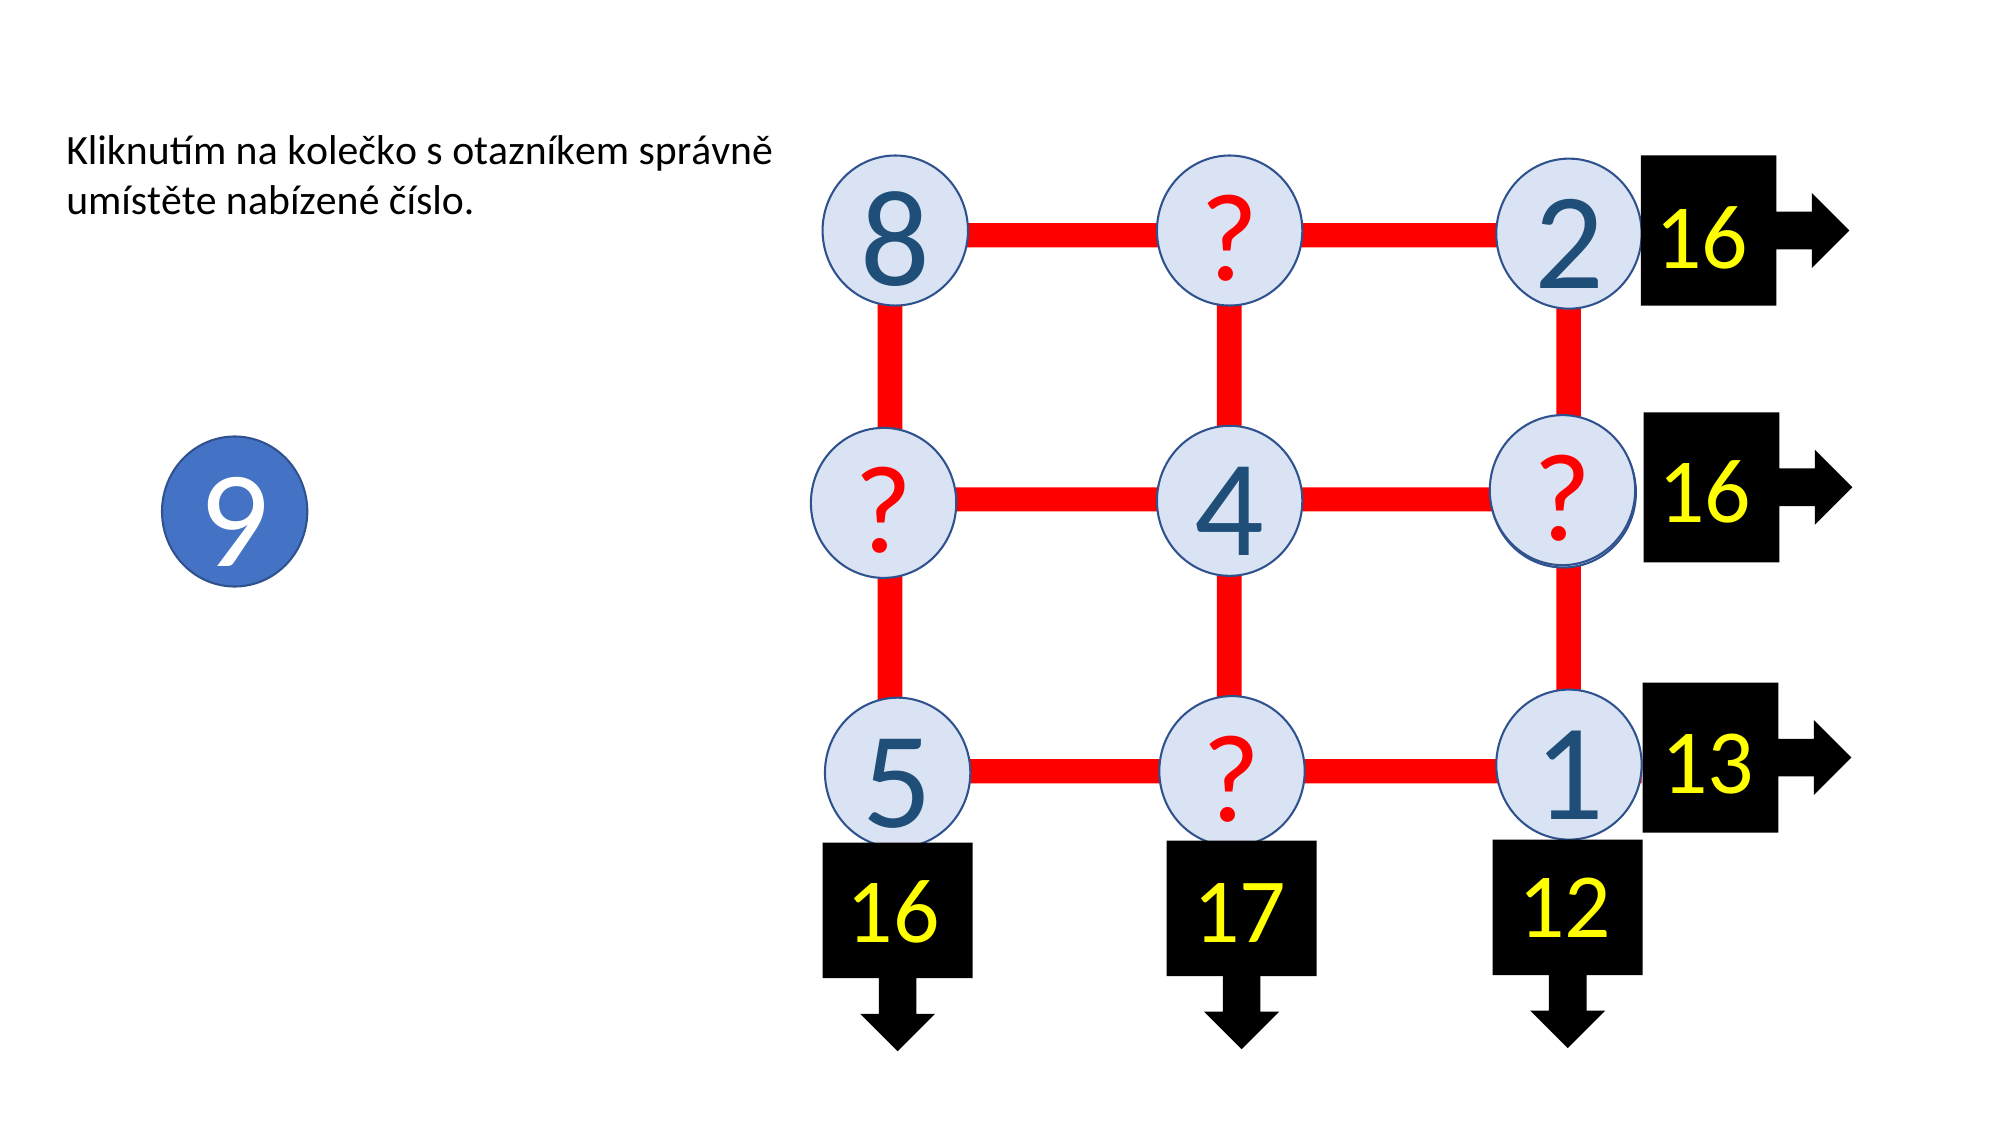

Kliknutím na kolečko s otazníkem správně
umístěte nabízené číslo.
8
?
2
16
?
9
16
4
?
9
1
13
?
5
12
16
17